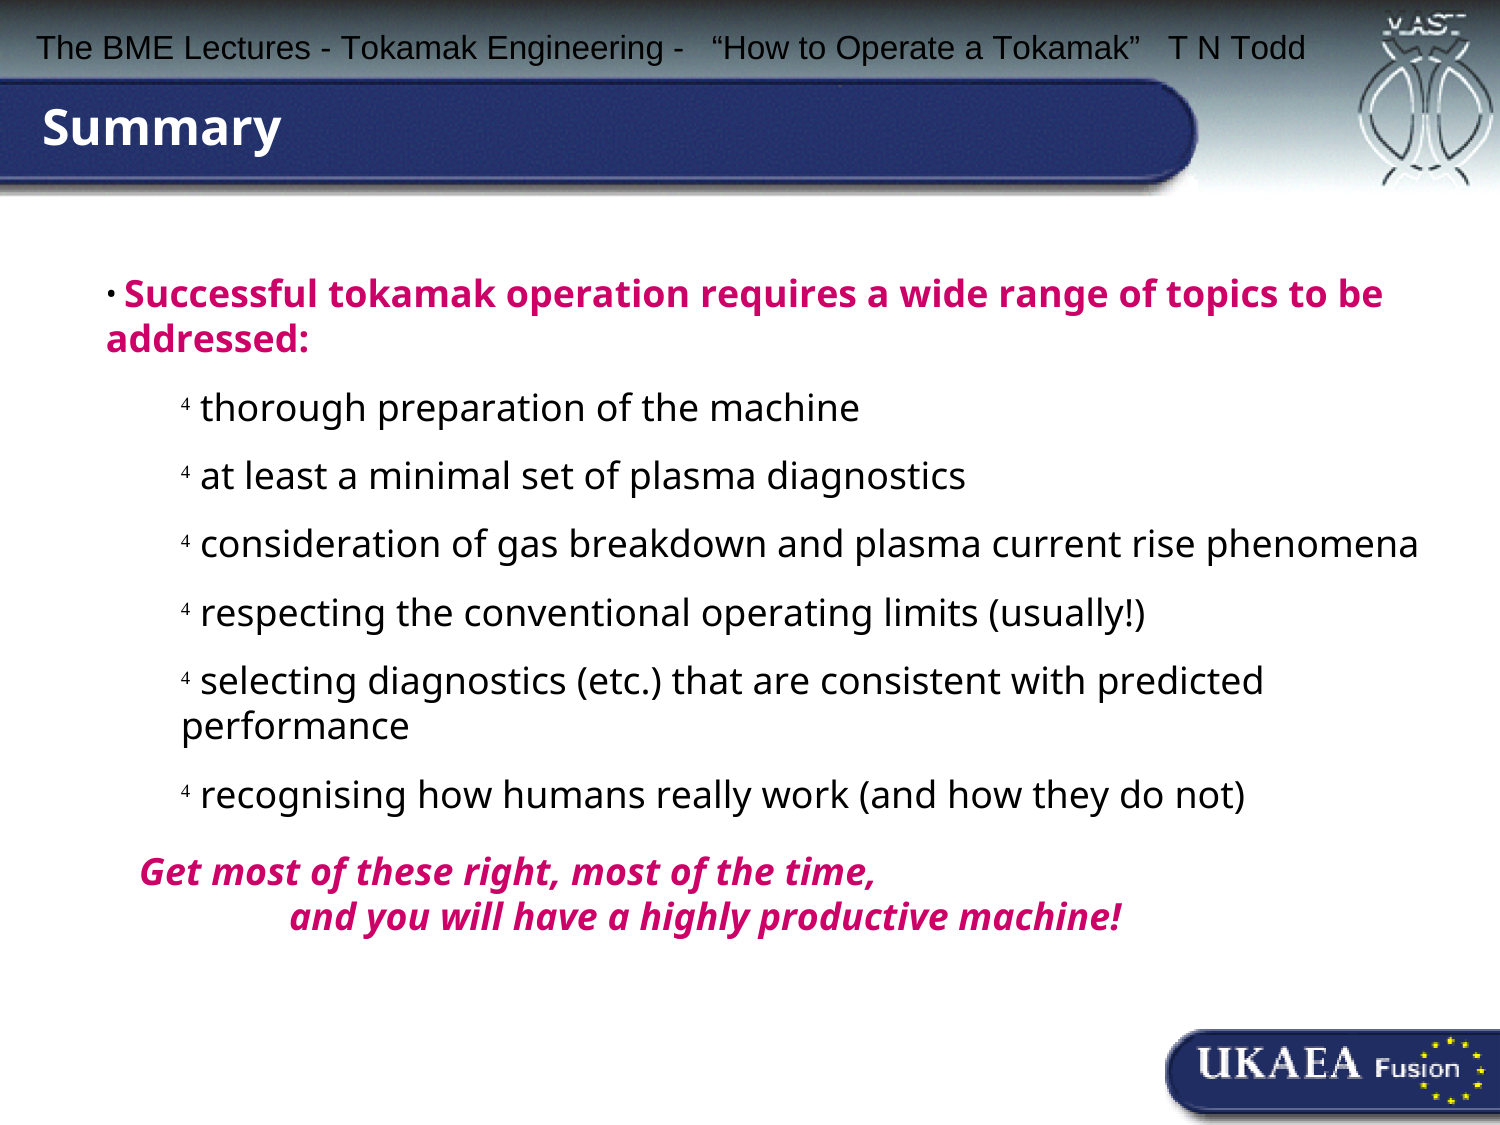

Summary
The BME Lectures - Tokamak Engineering - “How to Operate a Tokamak” T N Todd
 Successful tokamak operation requires a wide range of topics to be addressed:
 thorough preparation of the machine
 at least a minimal set of plasma diagnostics
 consideration of gas breakdown and plasma current rise phenomena
 respecting the conventional operating limits (usually!)
 selecting diagnostics (etc.) that are consistent with predicted performance
 recognising how humans really work (and how they do not)
Get most of these right, most of the time,
	and you will have a highly productive machine!